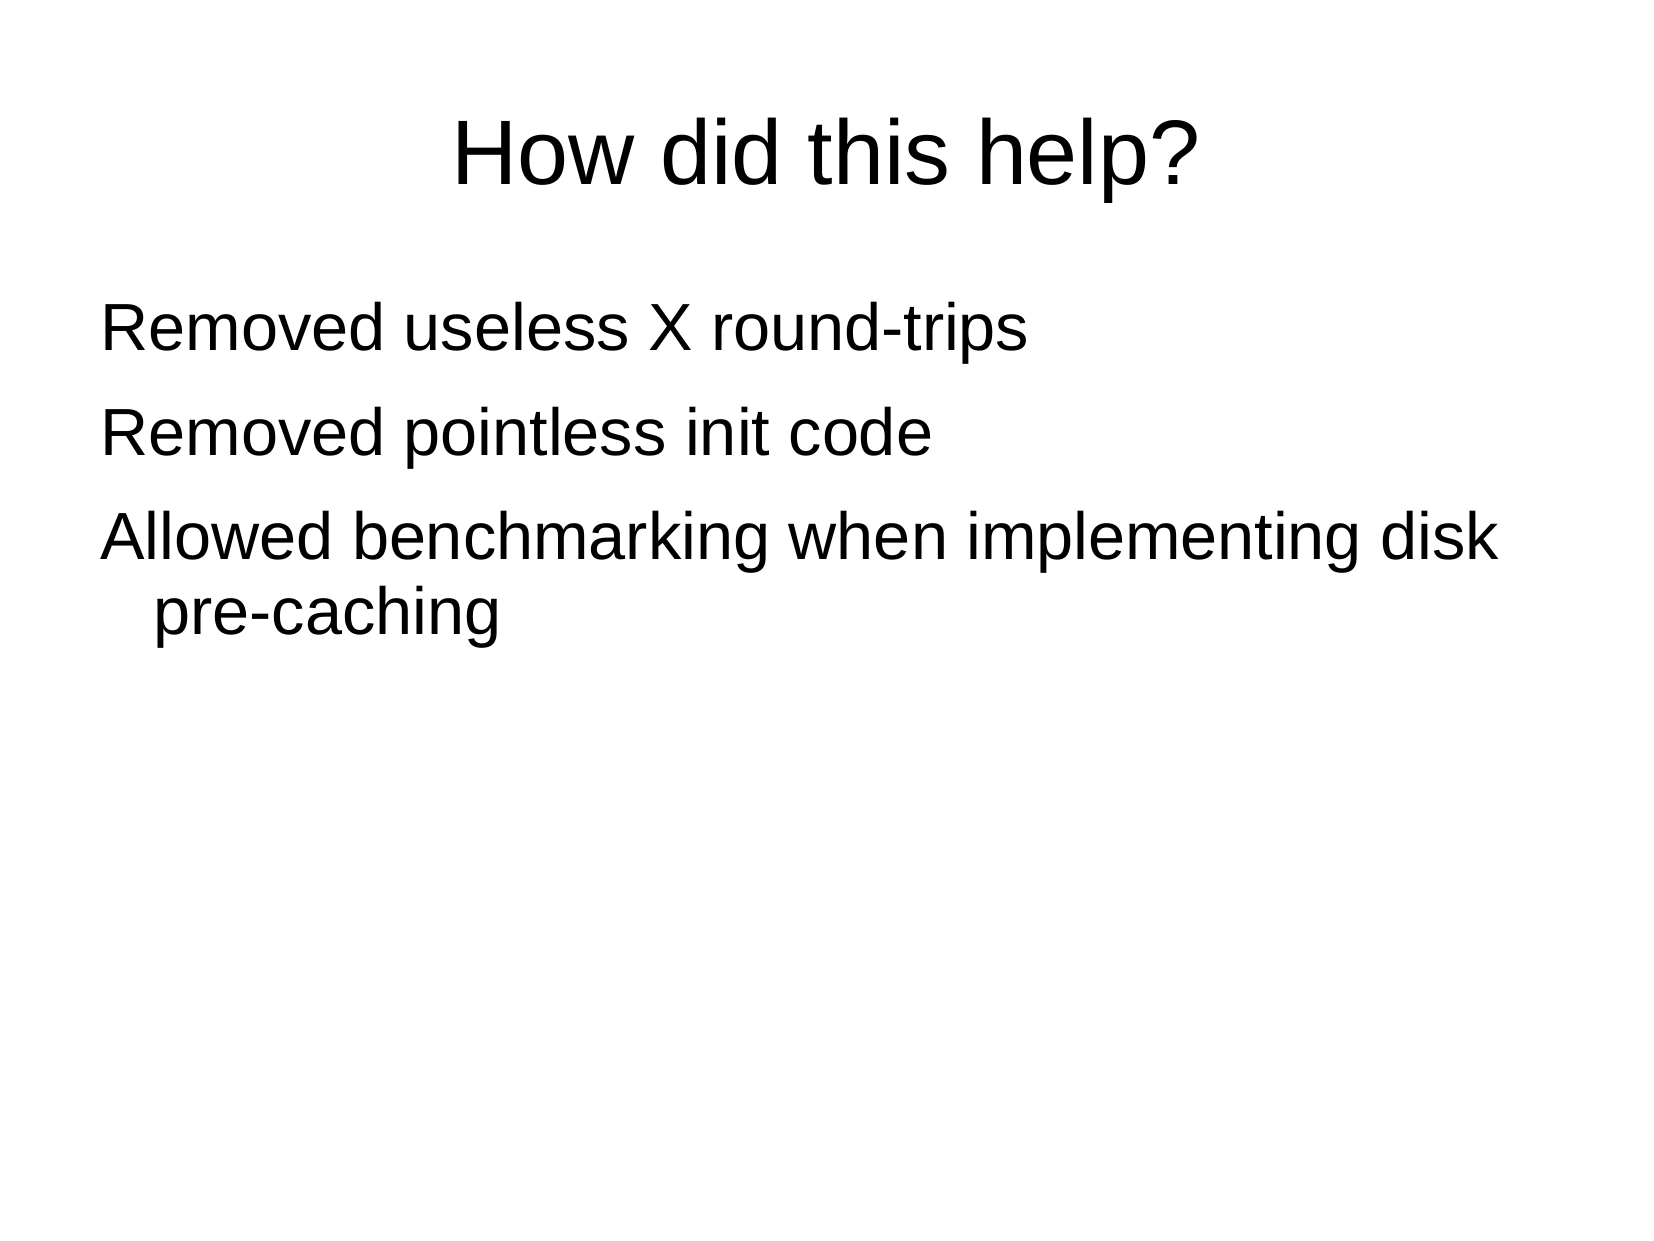

# How did this help?
Removed useless X round-trips
Removed pointless init code
Allowed benchmarking when implementing disk pre-caching